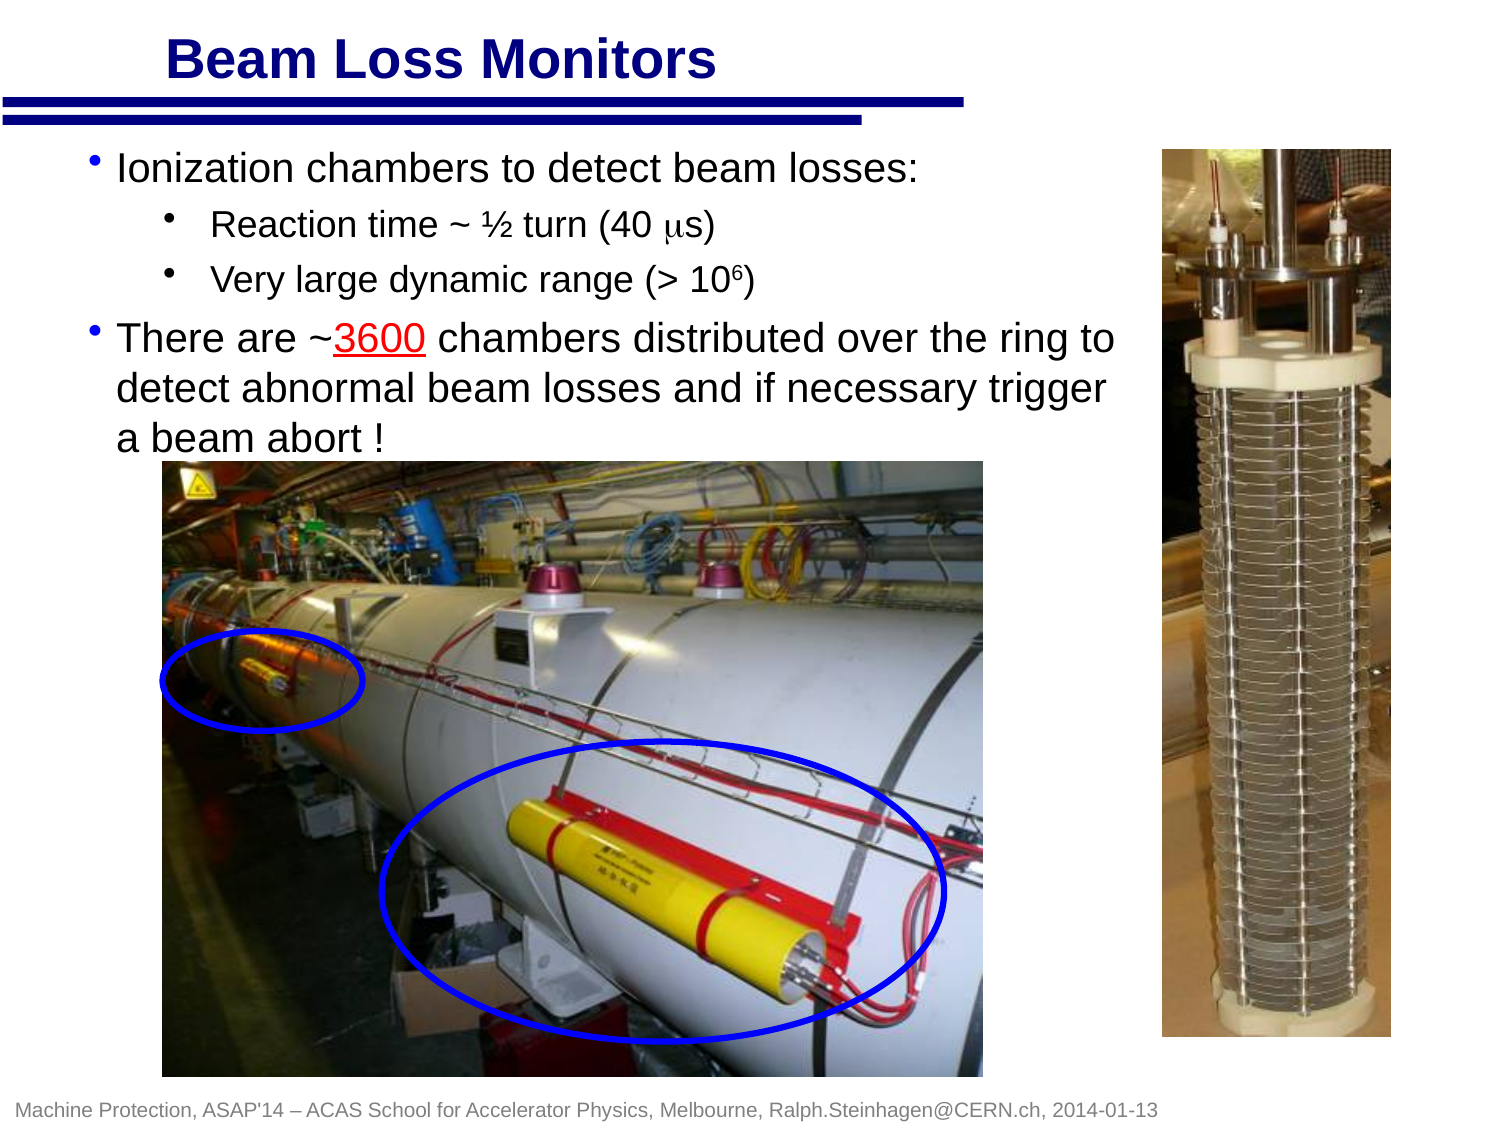

# Beam Loss Monitors
Ionization chambers to detect beam losses:
Reaction time ~ ½ turn (40 s)
Very large dynamic range (> 106)
There are ~3600 chambers distributed over the ring to detect abnormal beam losses and if necessary trigger a beam abort !